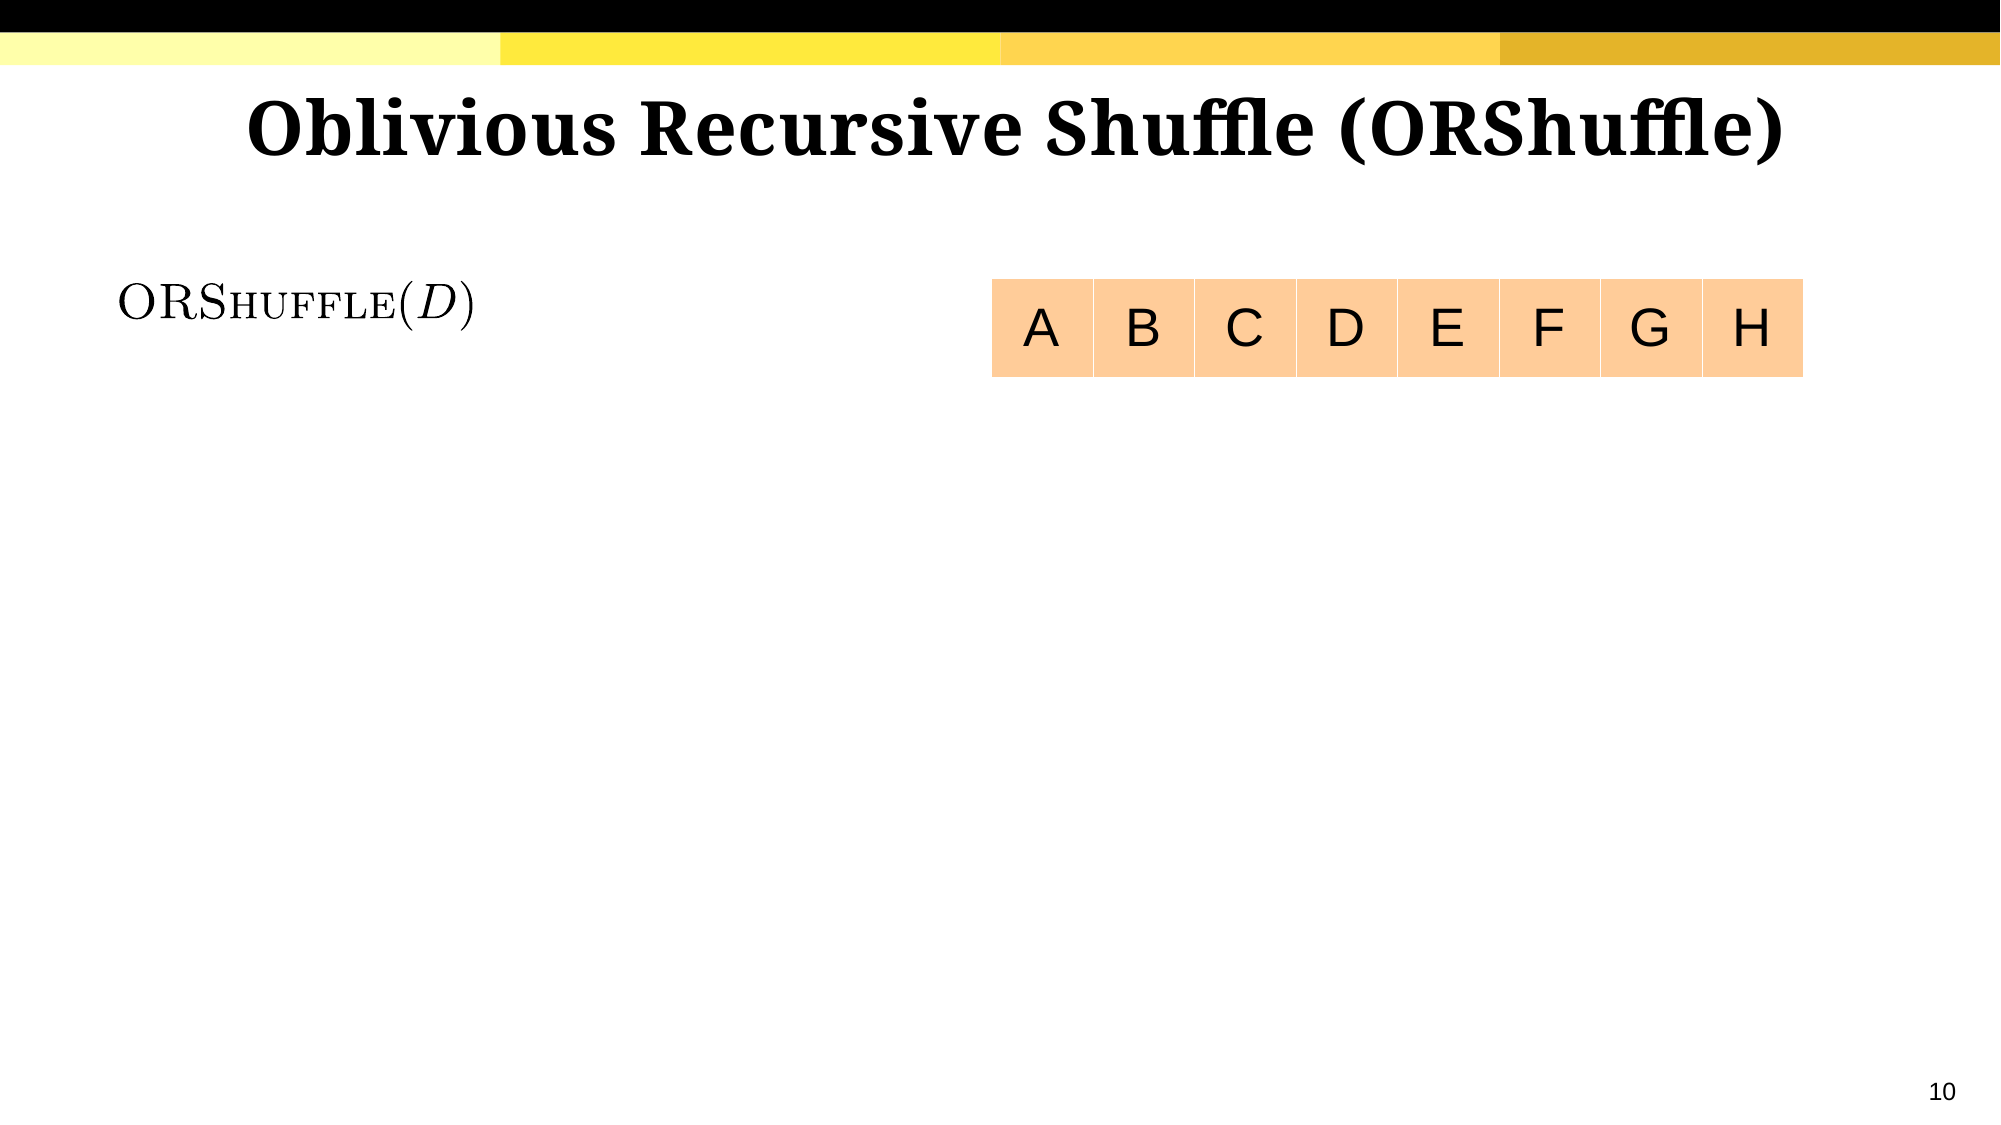

Oblivious Recursive Shuffle (ORShuffle)
#
| A | B | C | D | E | F | G | H |
| --- | --- | --- | --- | --- | --- | --- | --- |
10